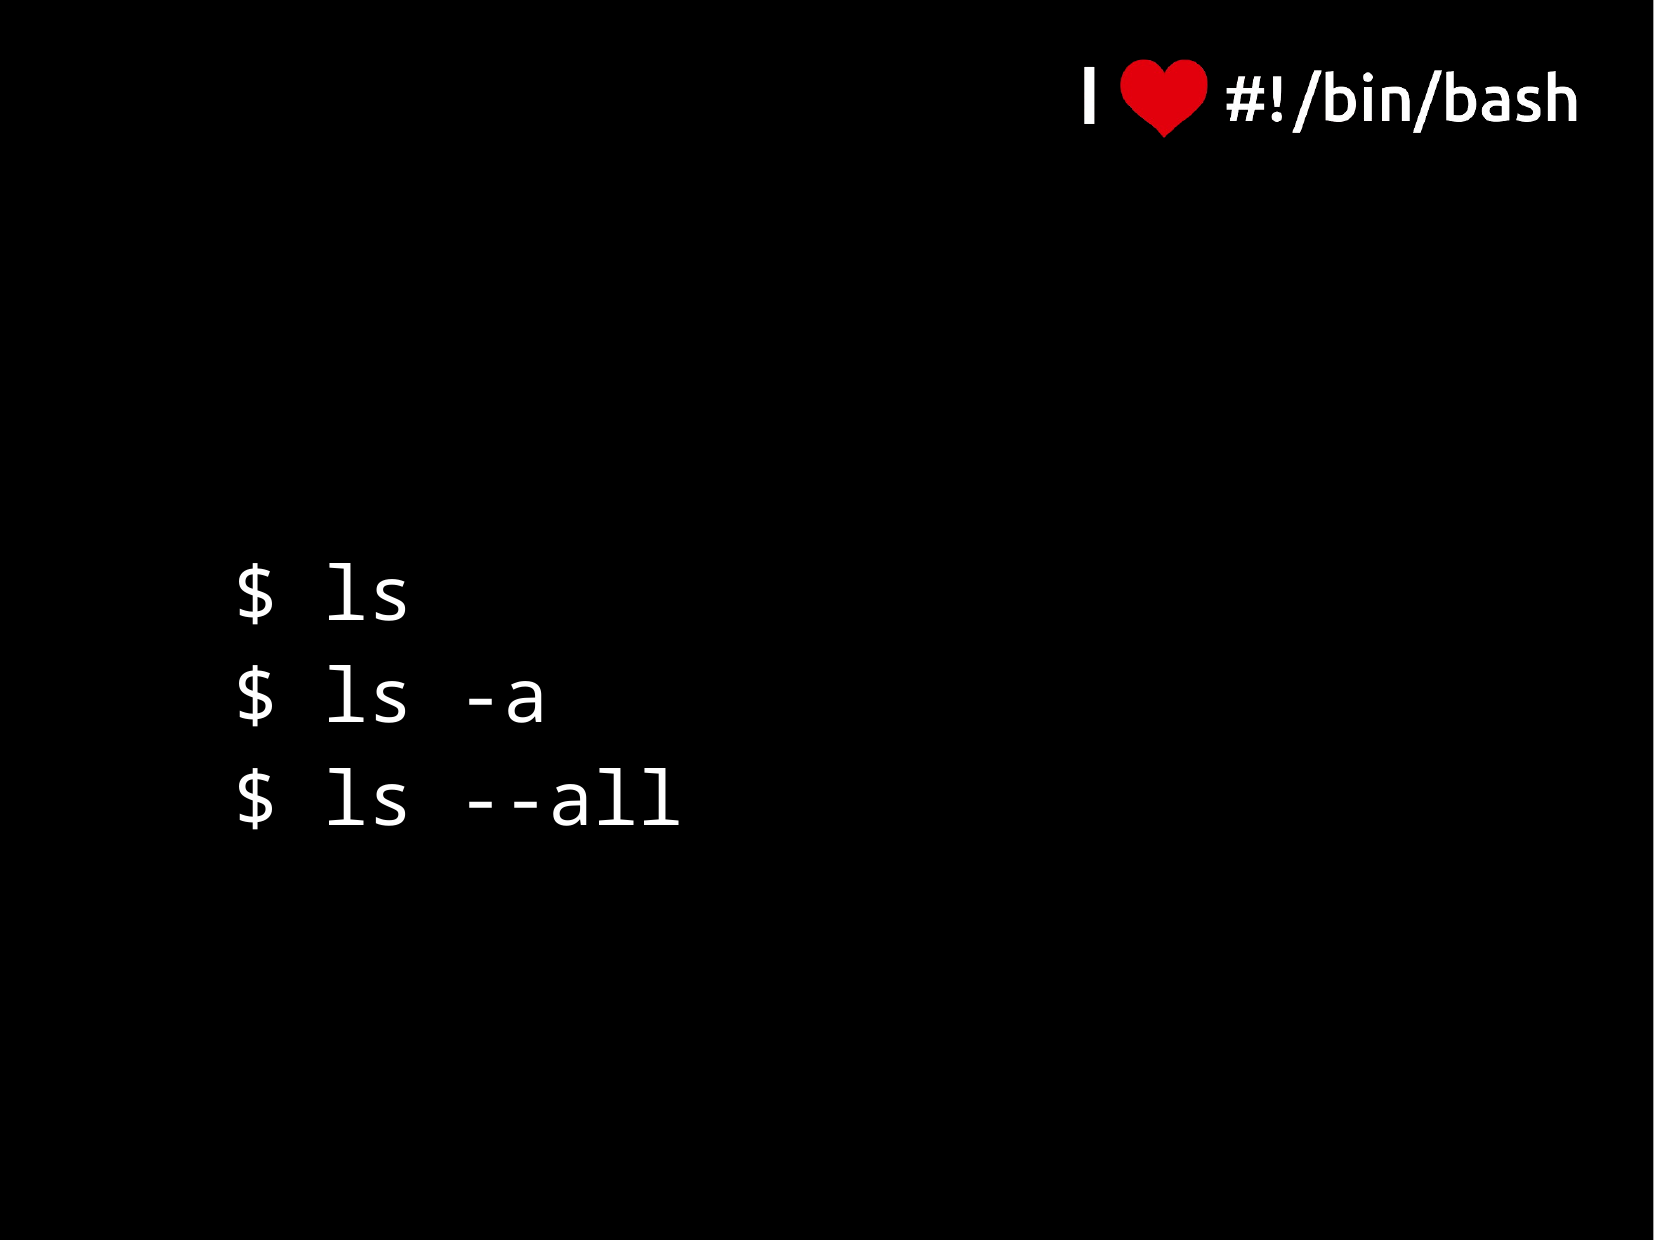

$ ls
$ ls -a
$ ls --all